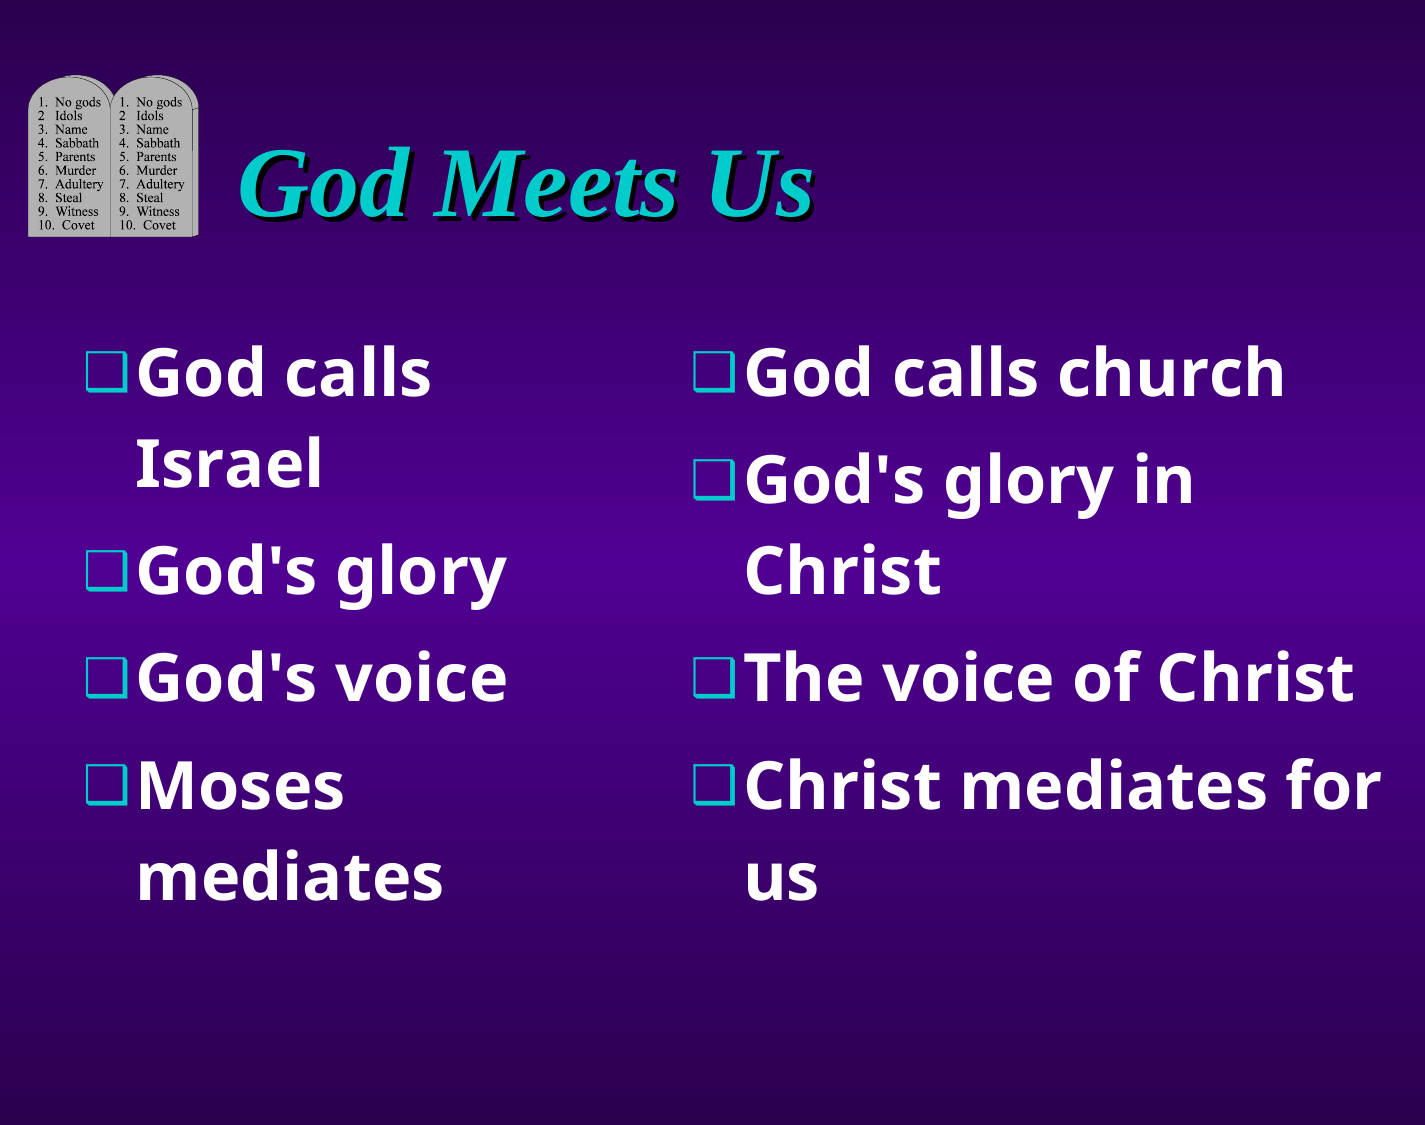

# God Meets Us
God calls Israel
God's glory
God's voice
Moses mediates
God calls church
God's glory in Christ
The voice of Christ
Christ mediates for us